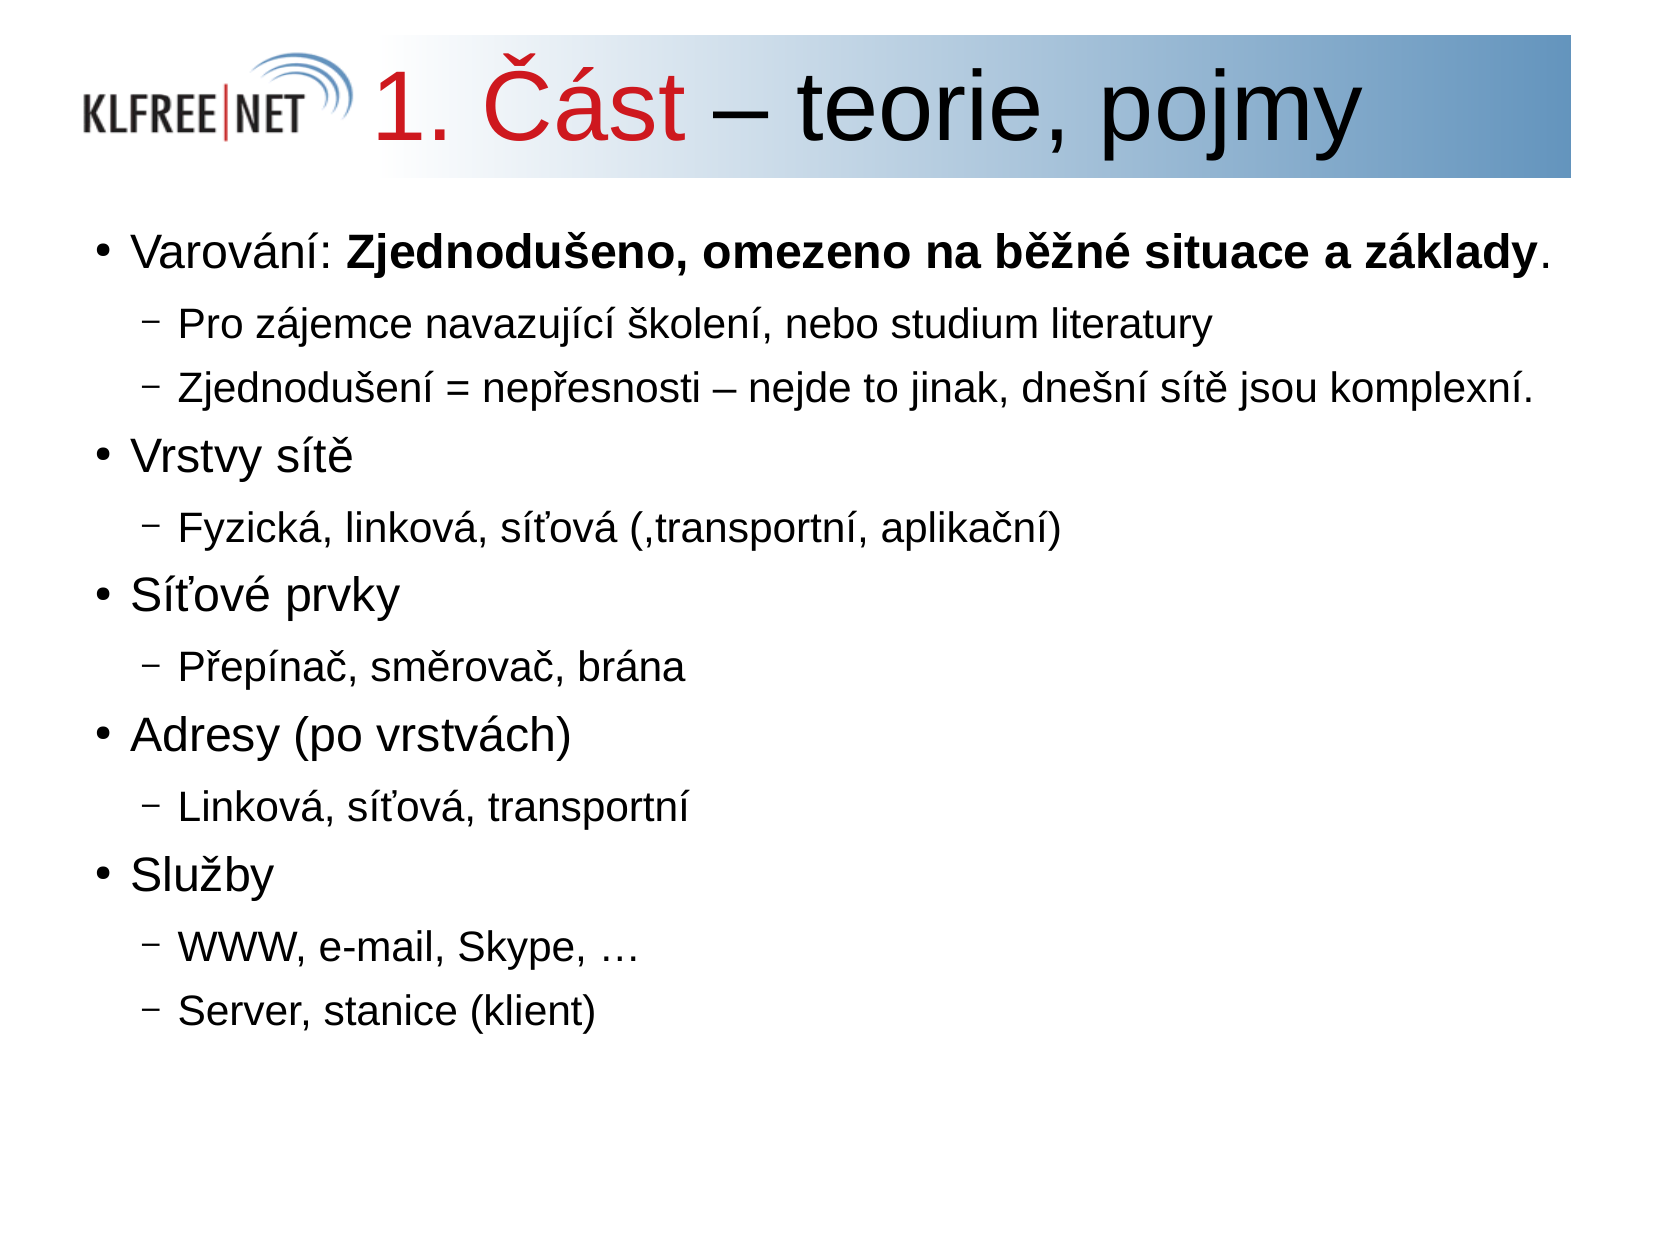

# 1. Část – teorie, pojmy
Varování: Zjednodušeno, omezeno na běžné situace a základy.
Pro zájemce navazující školení, nebo studium literatury
Zjednodušení = nepřesnosti – nejde to jinak, dnešní sítě jsou komplexní.
Vrstvy sítě
Fyzická, linková, síťová (,transportní, aplikační)
Síťové prvky
Přepínač, směrovač, brána
Adresy (po vrstvách)
Linková, síťová, transportní
Služby
WWW, e-mail, Skype, …
Server, stanice (klient)